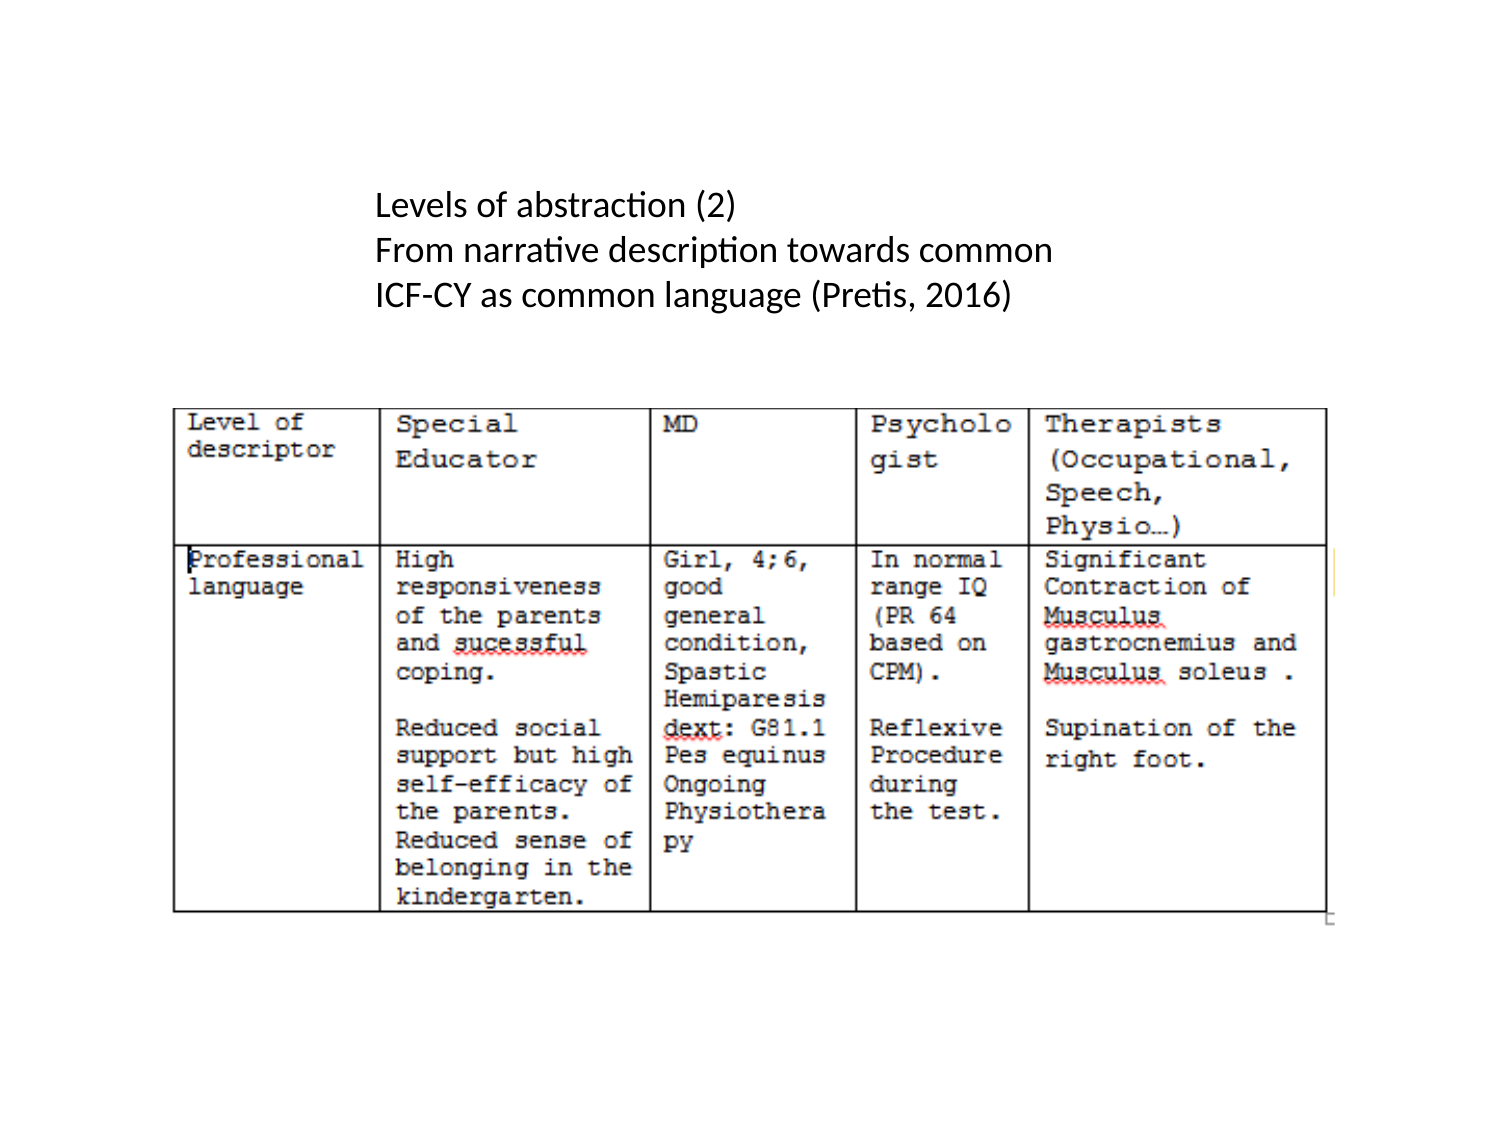

Levels of abstraction (2)
From narrative description towards common
ICF-CY as common language (Pretis, 2016)